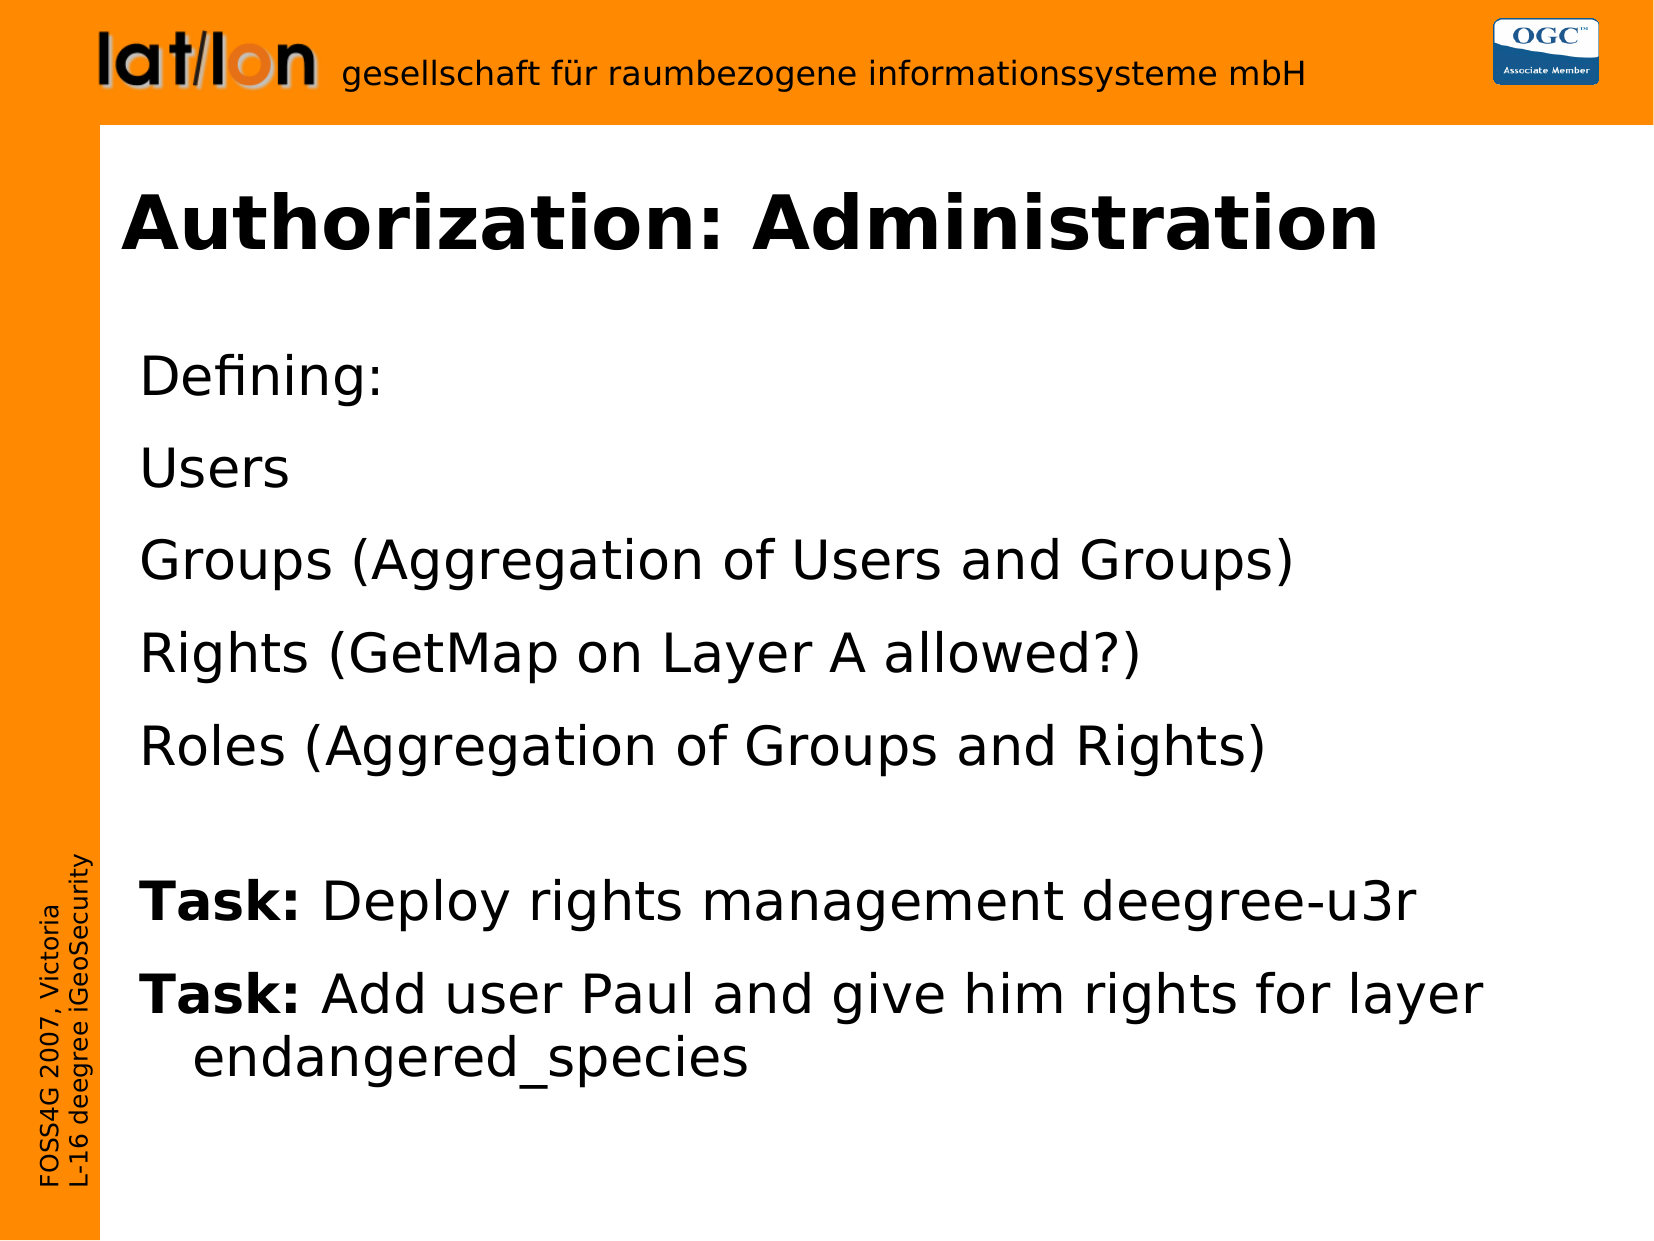

# Authorization: Administration
Defining:
Users
Groups (Aggregation of Users and Groups)
Rights (GetMap on Layer A allowed?)
Roles (Aggregation of Groups and Rights)
Task: Deploy rights management deegree-u3r
Task: Add user Paul and give him rights for layer endangered_species